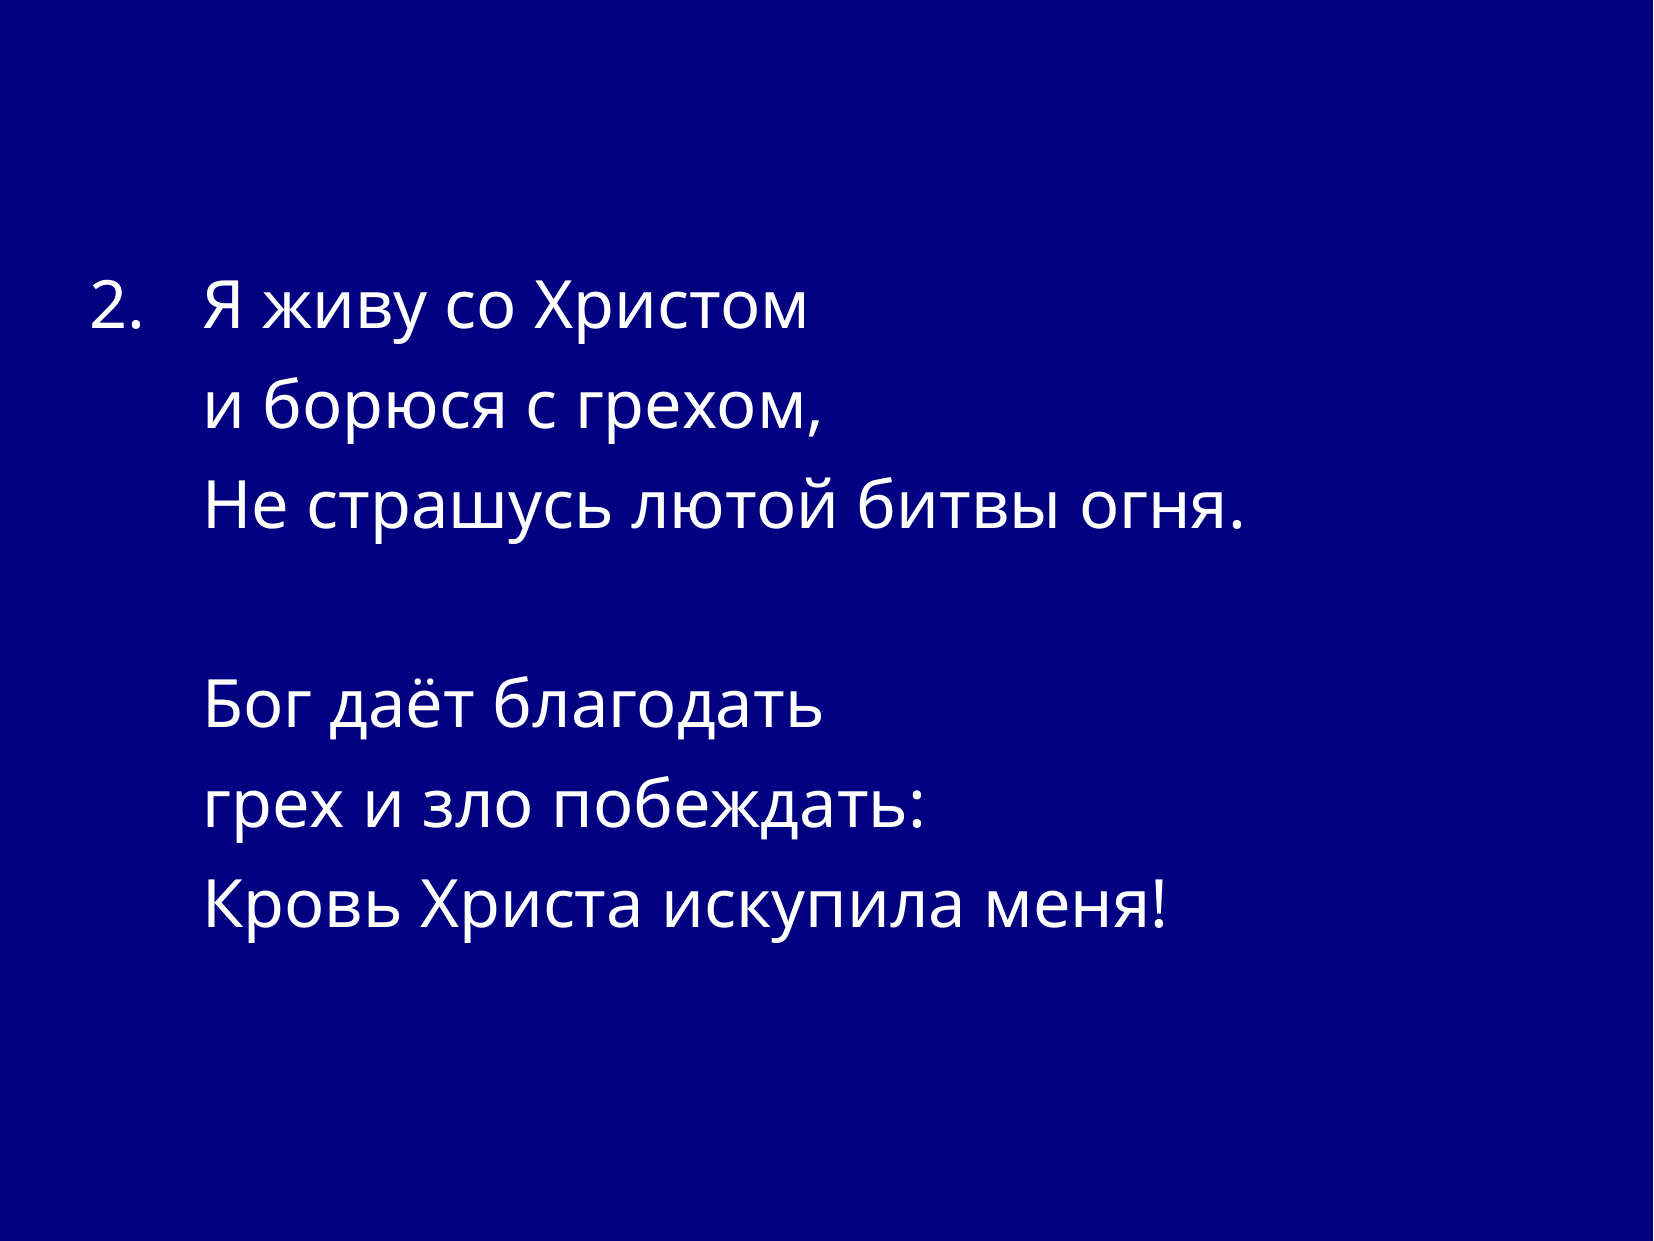

2.	Я живу со Христом
	и борюся с грехом,
	Не страшусь лютой битвы огня.
	Бог даёт благодать
	грех и зло побеждать:
	Кровь Христа искупила меня!